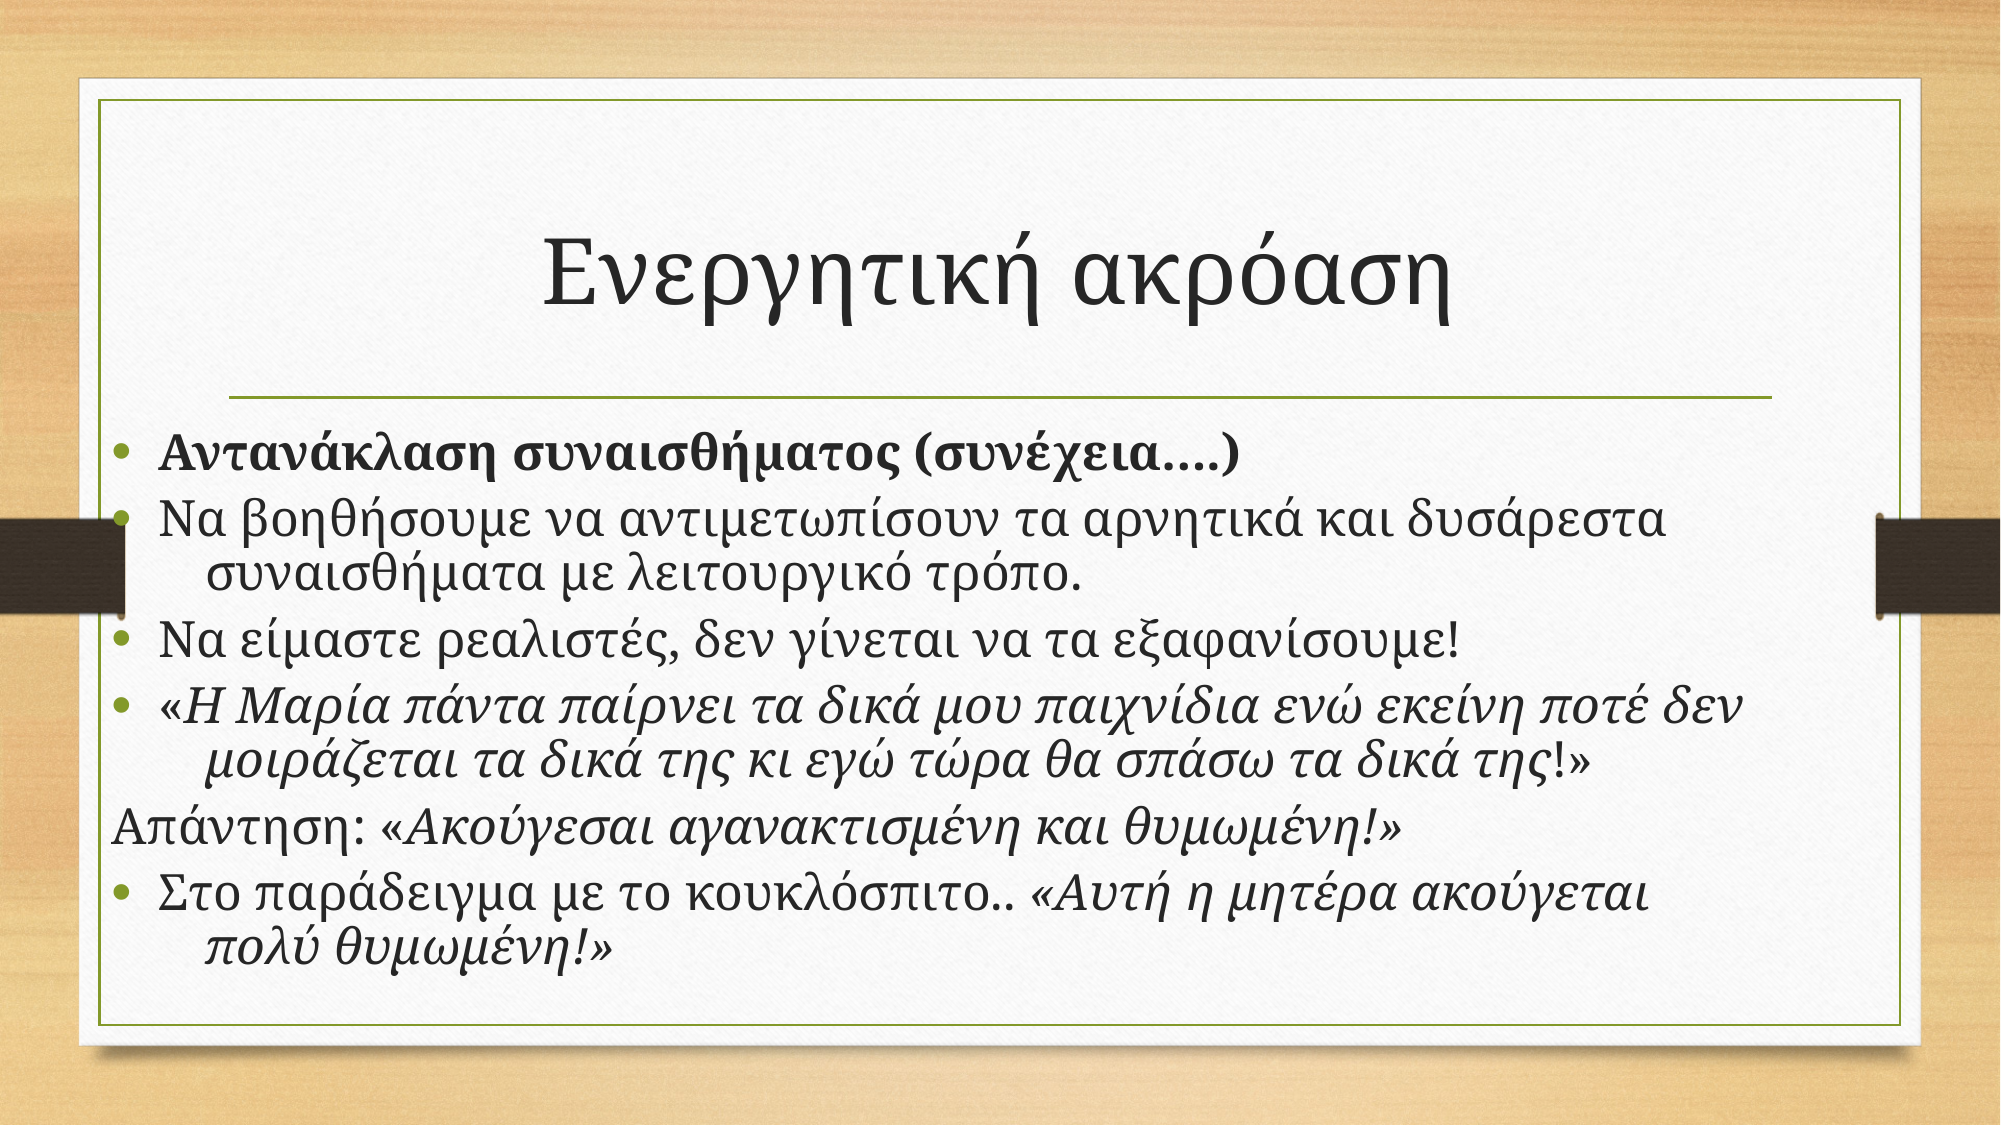

# Ενεργητική ακρόαση
Αντανάκλαση συναισθήματος (συνέχεια….)
Να βοηθήσουμε να αντιμετωπίσουν τα αρνητικά και δυσάρεστα συναισθήματα με λειτουργικό τρόπο.
Να είμαστε ρεαλιστές, δεν γίνεται να τα εξαφανίσουμε!
«Η Μαρία πάντα παίρνει τα δικά μου παιχνίδια ενώ εκείνη ποτέ δεν μοιράζεται τα δικά της κι εγώ τώρα θα σπάσω τα δικά της!»
Απάντηση: «Ακούγεσαι αγανακτισμένη και θυμωμένη!»
Στο παράδειγμα με το κουκλόσπιτο.. «Αυτή η μητέρα ακούγεται πολύ θυμωμένη!»